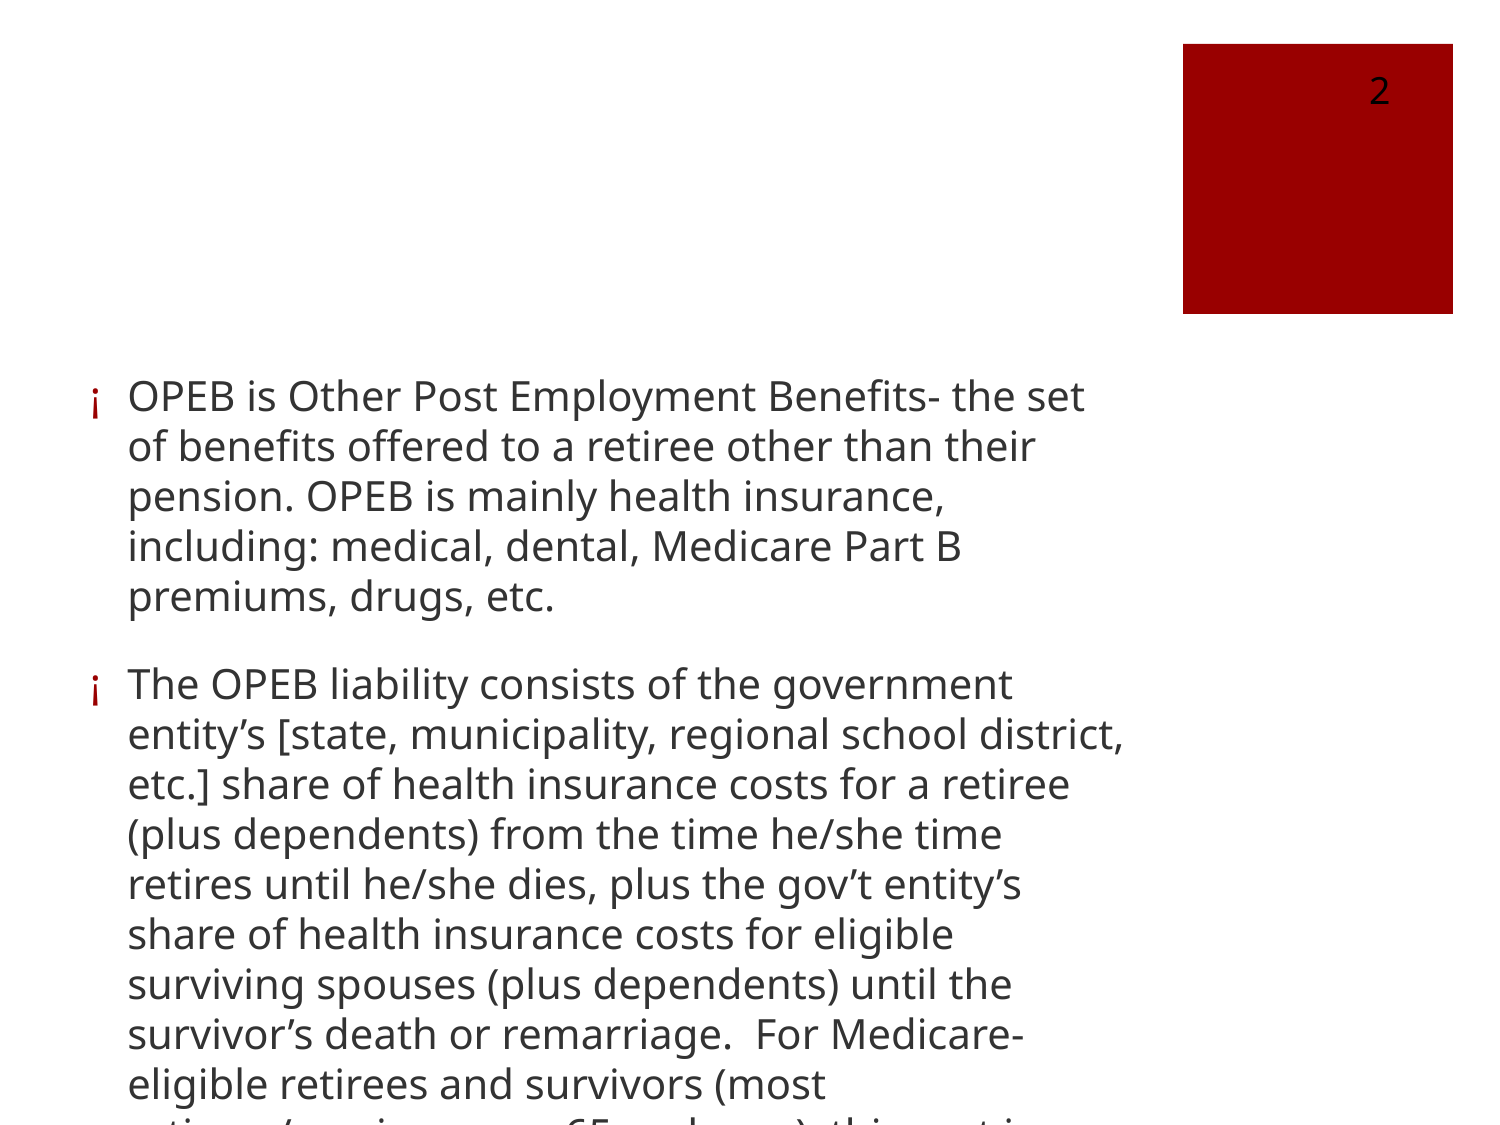

# What is OPEB?
OPEB is Other Post Employment Benefits- the set of benefits offered to a retiree other than their pension. OPEB is mainly health insurance, including: medical, dental, Medicare Part B premiums, drugs, etc.
The OPEB liability consists of the government entity’s [state, municipality, regional school district, etc.] share of health insurance costs for a retiree (plus dependents) from the time he/she time retires until he/she dies, plus the gov’t entity’s share of health insurance costs for eligible surviving spouses (plus dependents) until the survivor’s death or remarriage.  For Medicare-eligible retirees and survivors (most retirees/survivors age 65 and over), this cost is offset by federal Medicare funds
OPEP liability is the present value of the government entity’s share of retirees benefits for those who are retired, as well as for those who have a right to retire at a future date (i.e. those with vested pension rights)